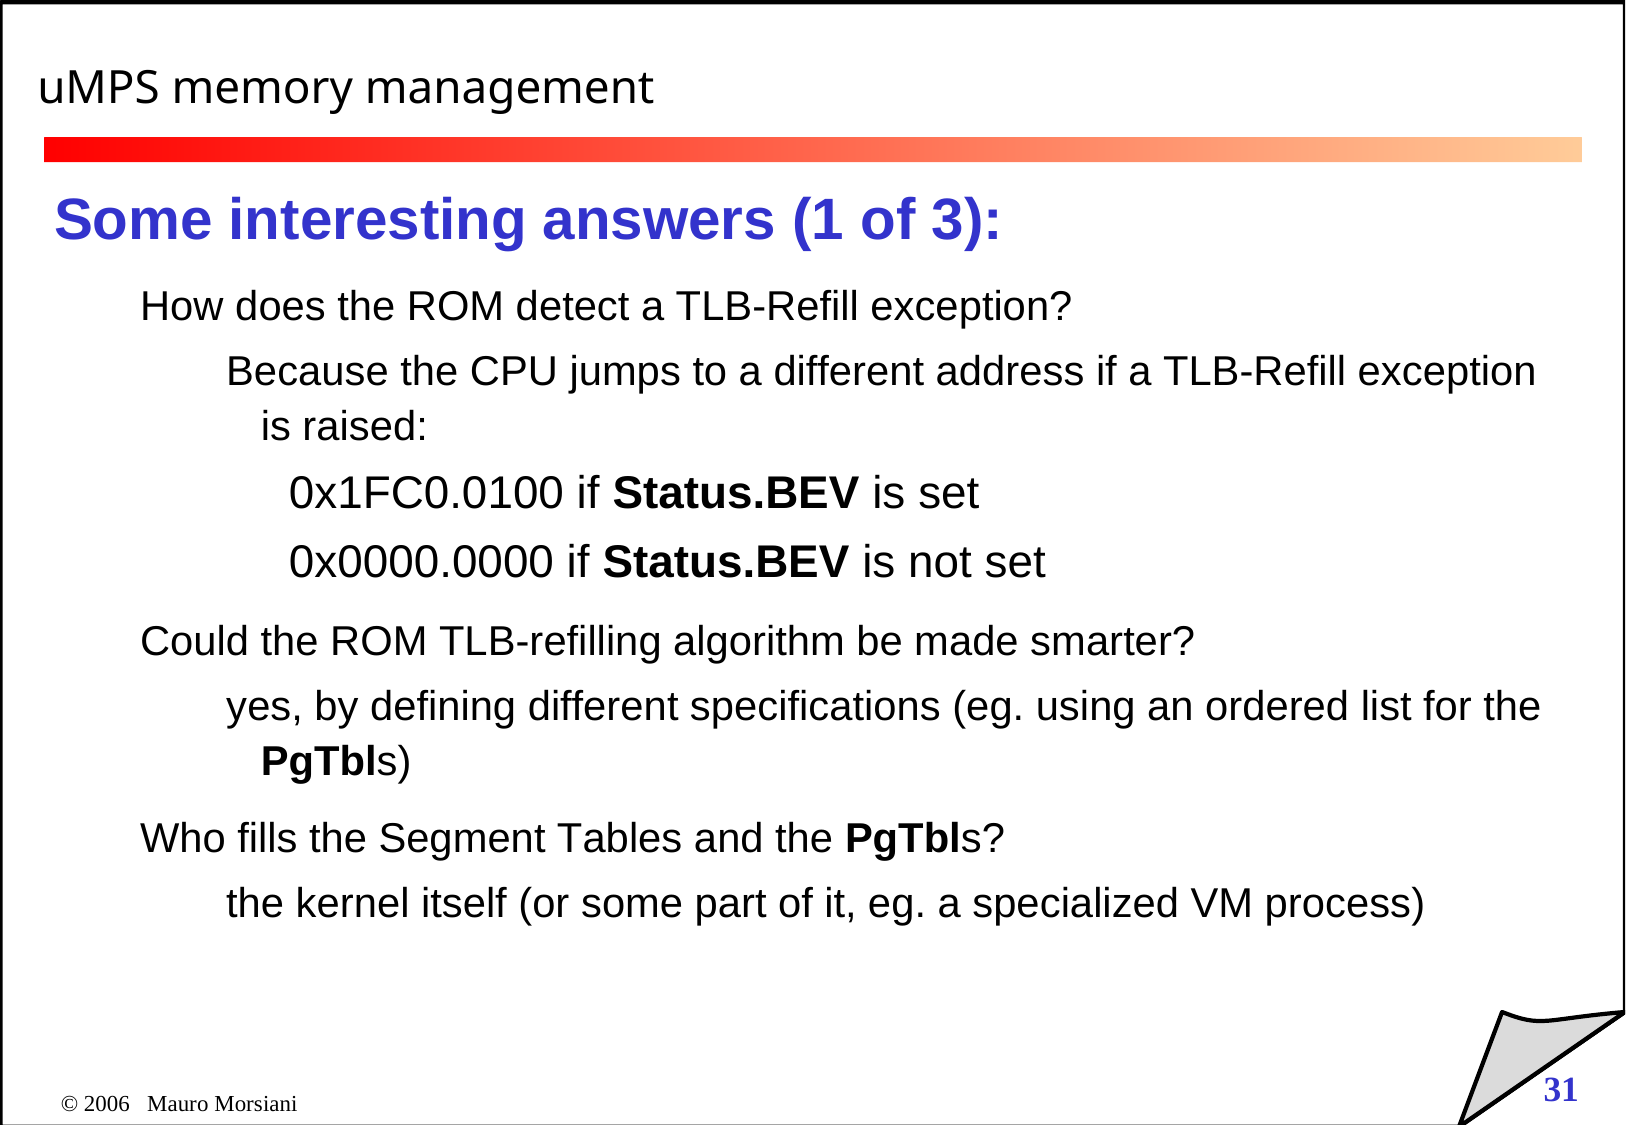

# uMPS memory management
Some interesting answers (1 of 3):
How does the ROM detect a TLB-Refill exception?
Because the CPU jumps to a different address if a TLB-Refill exception is raised:
0x1FC0.0100 if Status.BEV is set
0x0000.0000 if Status.BEV is not set
Could the ROM TLB-refilling algorithm be made smarter?
yes, by defining different specifications (eg. using an ordered list for the PgTbls)
Who fills the Segment Tables and the PgTbls?
the kernel itself (or some part of it, eg. a specialized VM process)